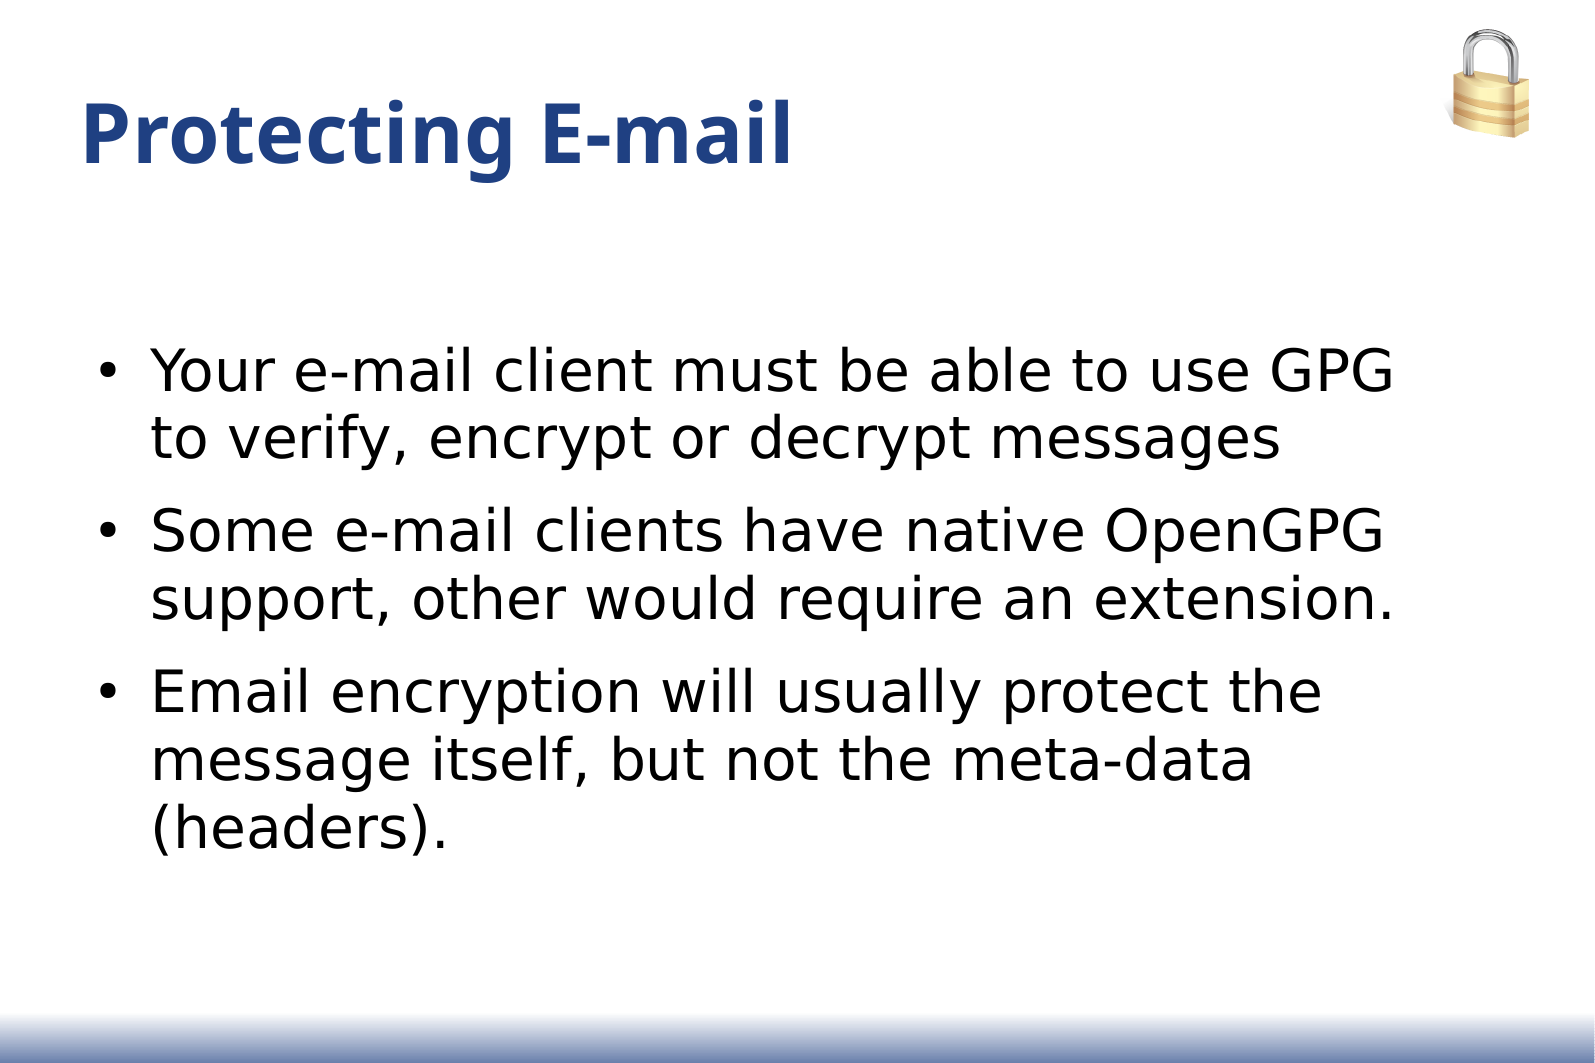

# Protecting E-mail
Your e-mail client must be able to use GPG
to verify, encrypt or decrypt messages
Some e-mail clients have native OpenGPG support, other would require an extension.
Email encryption will usually protect the message itself, but not the meta-data (headers).